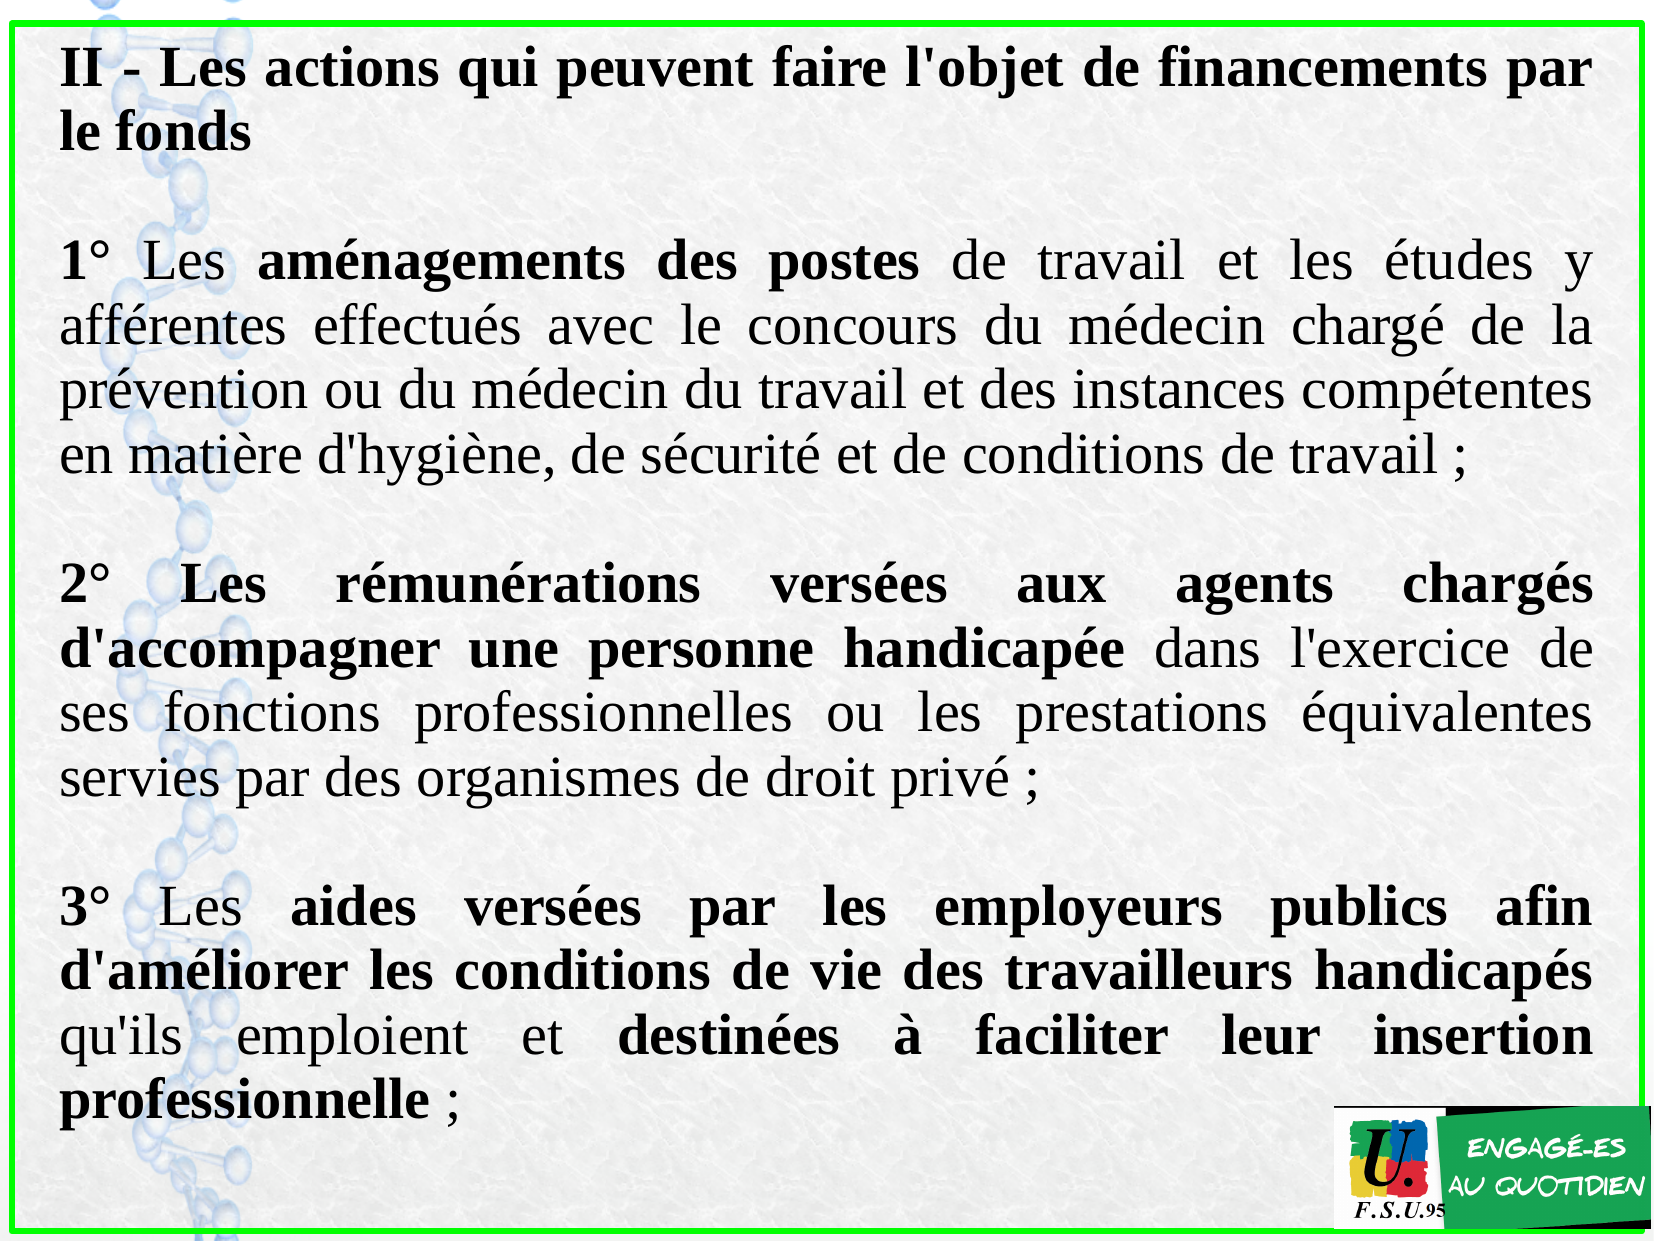

II - Les actions qui peuvent faire l'objet de financements par le fonds
1° Les aménagements des postes de travail et les études y afférentes effectués avec le concours du médecin chargé de la prévention ou du médecin du travail et des instances compétentes en matière d'hygiène, de sécurité et de conditions de travail ;
2° Les rémunérations versées aux agents chargés d'accompagner une personne handicapée dans l'exercice de ses fonctions professionnelles ou les prestations équivalentes servies par des organismes de droit privé ;
3° Les aides versées par les employeurs publics afin d'améliorer les conditions de vie des travailleurs handicapés qu'ils emploient et destinées à faciliter leur insertion professionnelle ;